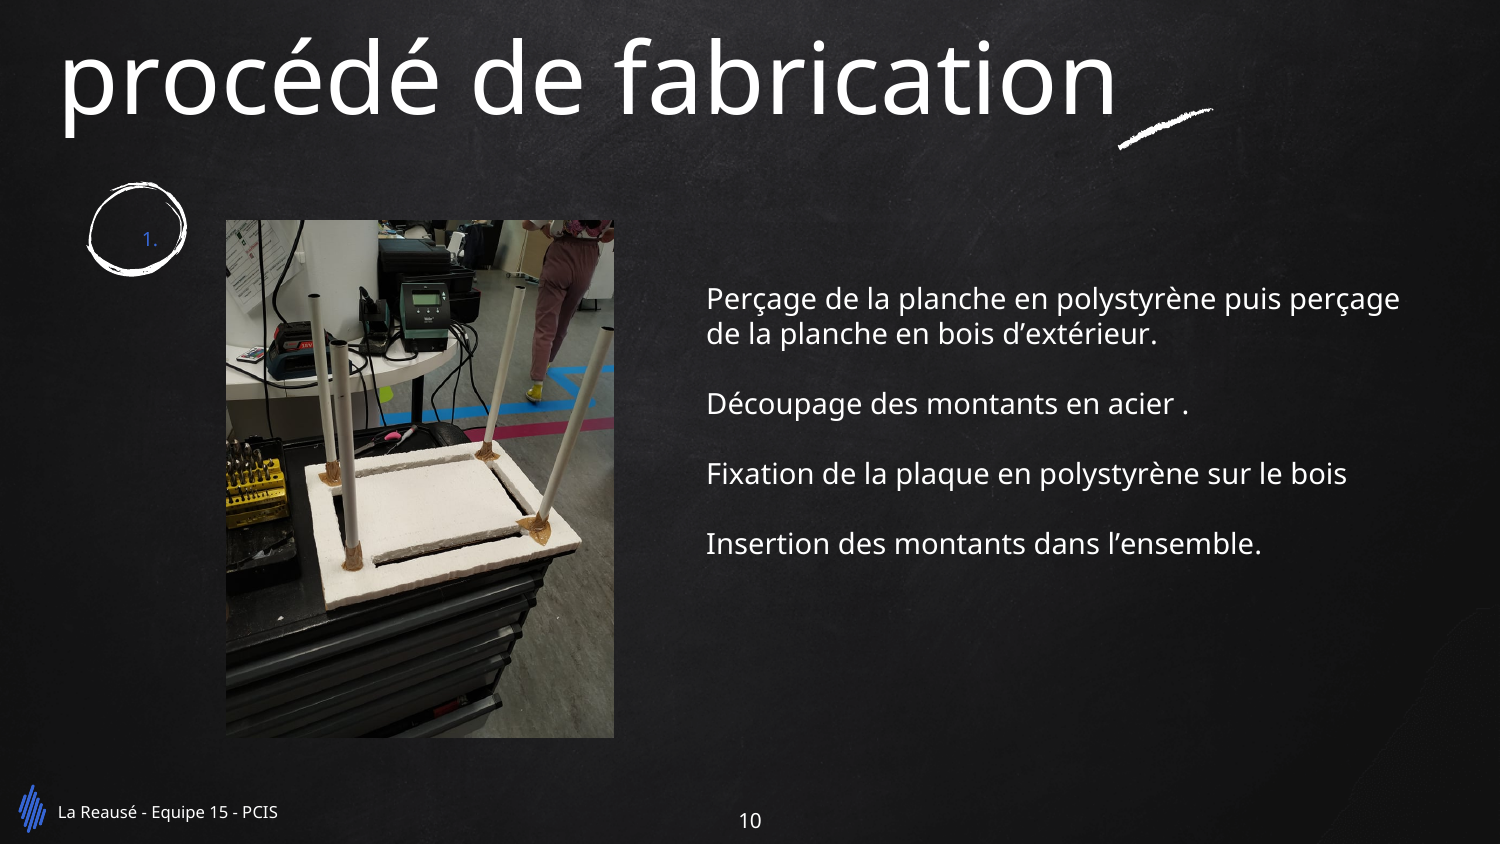

# procédé de fabrication
Perçage de la planche en polystyrène puis perçage de la planche en bois d’extérieur.
Découpage des montants en acier .
Fixation de la plaque en polystyrène sur le bois
Insertion des montants dans l’ensemble.
La Reausé - Equipe 15 - PCIS